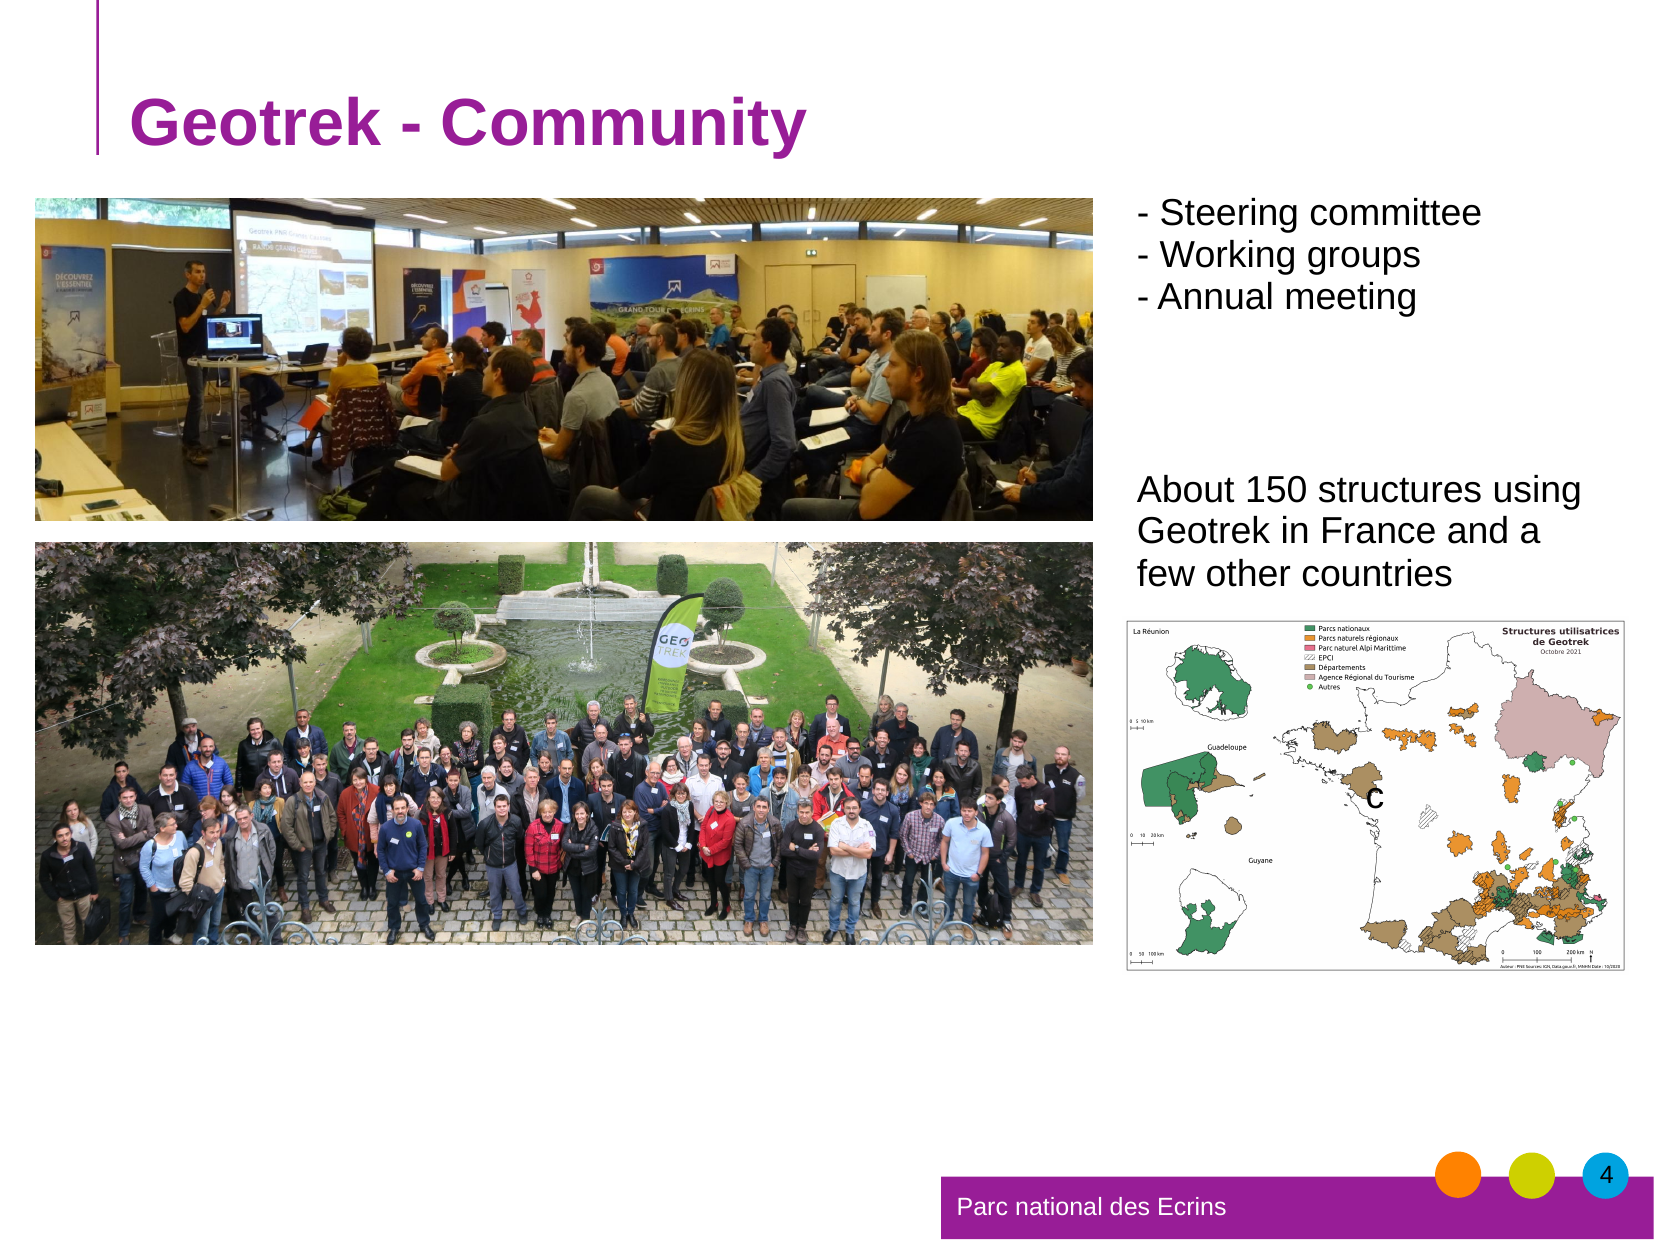

# Geotrek - Community
- Steering committee
- Working groups
- Annual meeting
About 150 structures using Geotrek in France and a few other countries
c